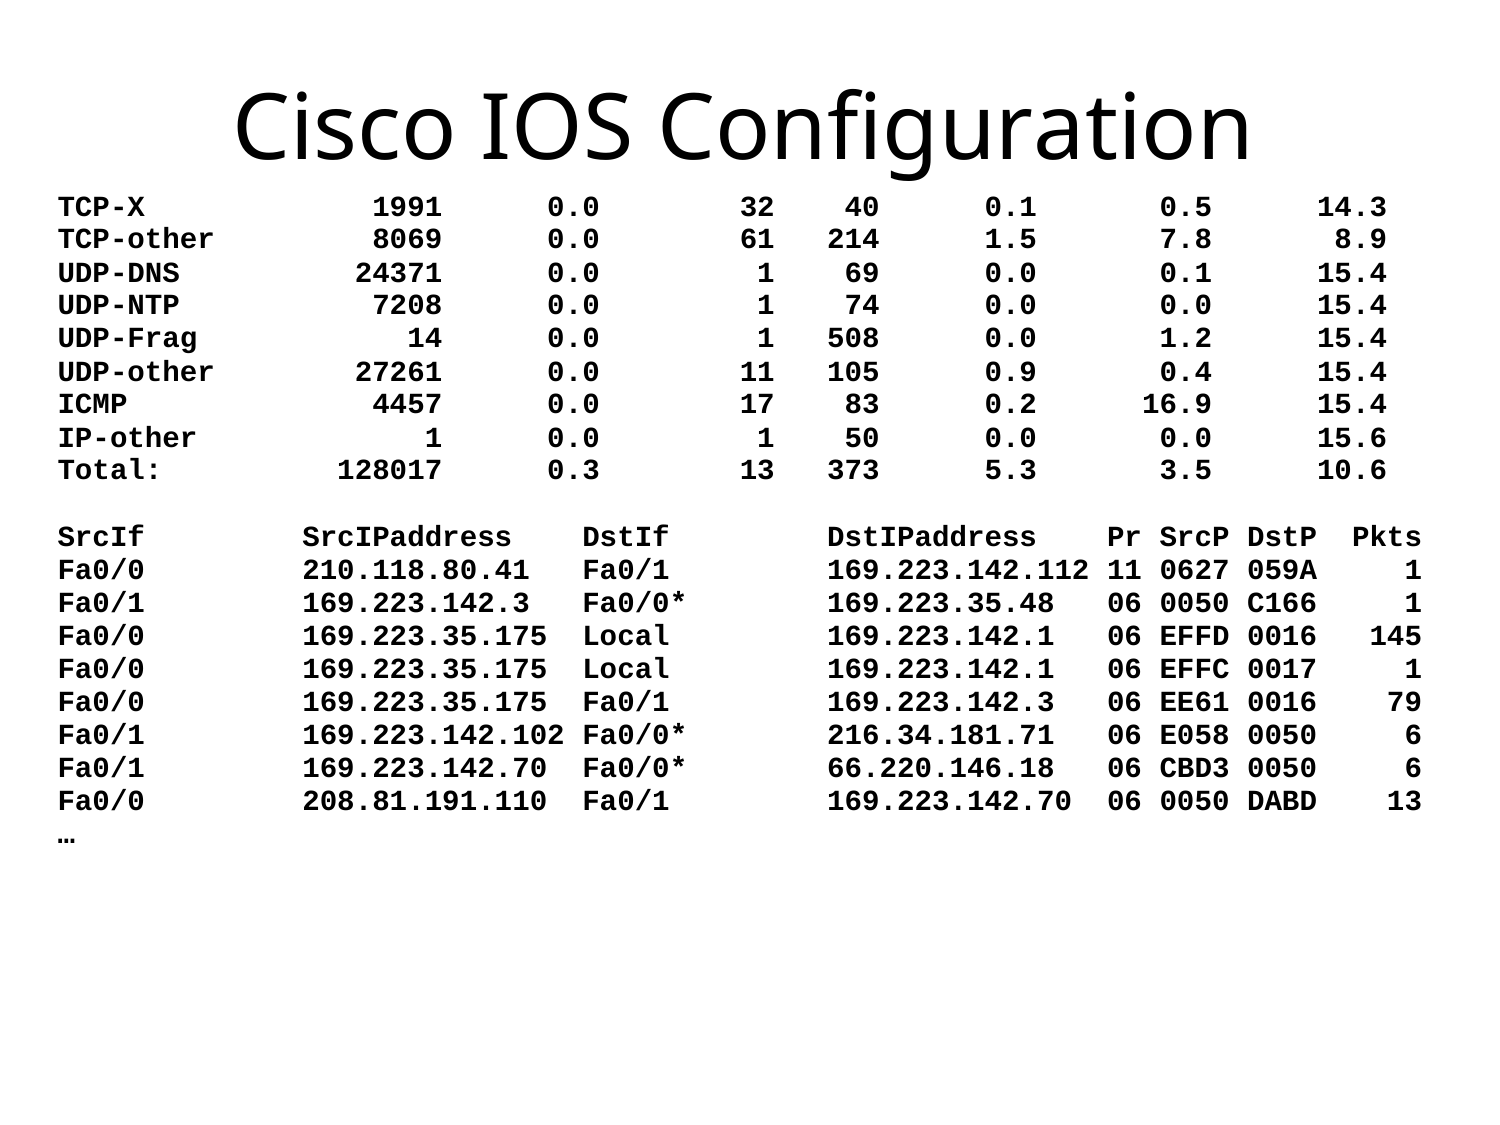

# Cisco IOS Configuration
TCP-X 1991 0.0 32 40 0.1 0.5 14.3
TCP-other 8069 0.0 61 214 1.5 7.8 8.9
UDP-DNS 24371 0.0 1 69 0.0 0.1 15.4
UDP-NTP 7208 0.0 1 74 0.0 0.0 15.4
UDP-Frag 14 0.0 1 508 0.0 1.2 15.4
UDP-other 27261 0.0 11 105 0.9 0.4 15.4
ICMP 4457 0.0 17 83 0.2 16.9 15.4
IP-other 1 0.0 1 50 0.0 0.0 15.6
Total: 128017 0.3 13 373 5.3 3.5 10.6
SrcIf SrcIPaddress DstIf DstIPaddress Pr SrcP DstP Pkts
Fa0/0 210.118.80.41 Fa0/1 169.223.142.112 11 0627 059A 1
Fa0/1 169.223.142.3 Fa0/0* 169.223.35.48 06 0050 C166 1
Fa0/0 169.223.35.175 Local 169.223.142.1 06 EFFD 0016 145
Fa0/0 169.223.35.175 Local 169.223.142.1 06 EFFC 0017 1
Fa0/0 169.223.35.175 Fa0/1 169.223.142.3 06 EE61 0016 79
Fa0/1 169.223.142.102 Fa0/0* 216.34.181.71 06 E058 0050 6
Fa0/1 169.223.142.70 Fa0/0* 66.220.146.18 06 CBD3 0050 6
Fa0/0 208.81.191.110 Fa0/1 169.223.142.70 06 0050 DABD 13
…